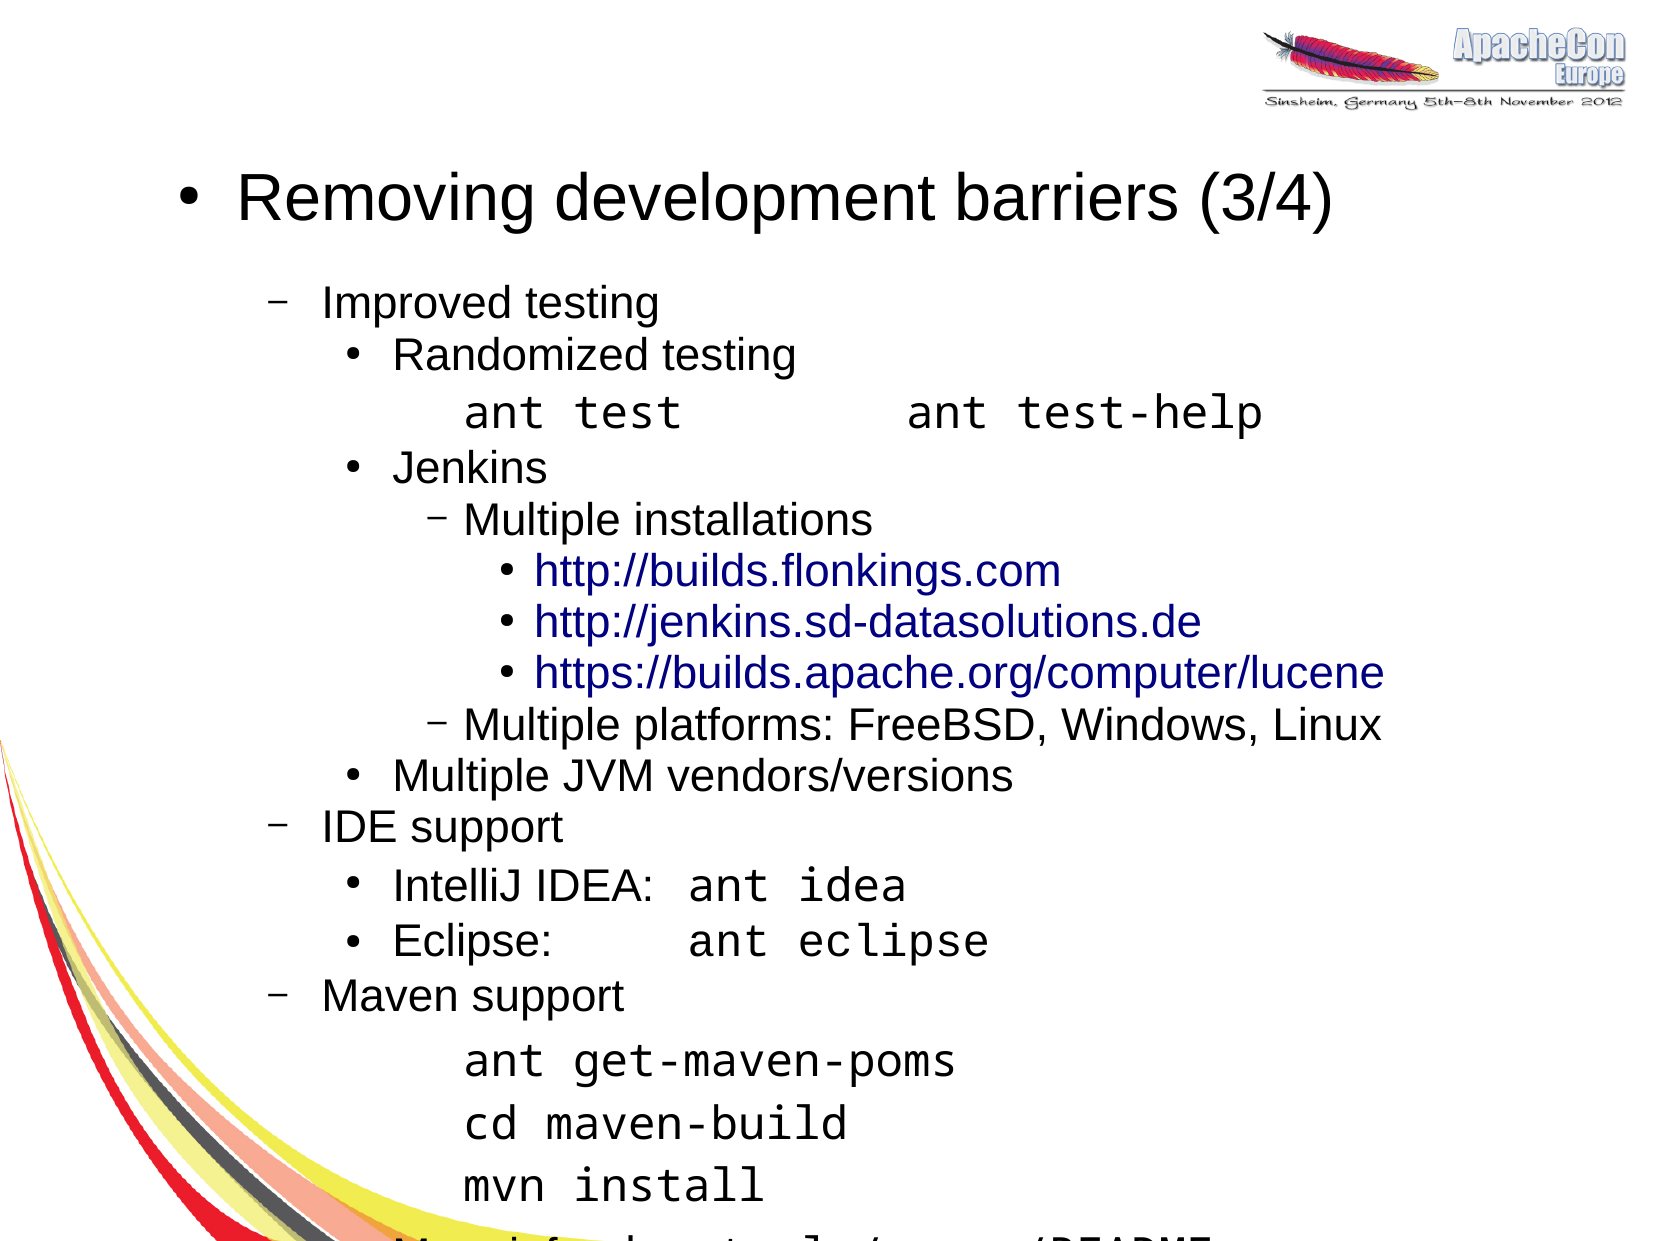

# Removing development barriers (3/4)
Improved testing
Randomized testing
ant test				ant test-help
Jenkins
Multiple installations
http://builds.flonkings.com
http://jenkins.sd-datasolutions.de
https://builds.apache.org/computer/lucene
Multiple platforms: FreeBSD, Windows, Linux
Multiple JVM vendors/versions
IDE support
IntelliJ IDEA:	ant idea
Eclipse: 		ant eclipse
Maven support
ant get-maven-poms
cd maven-build
mvn install
More info: dev-tools/maven/README.maven